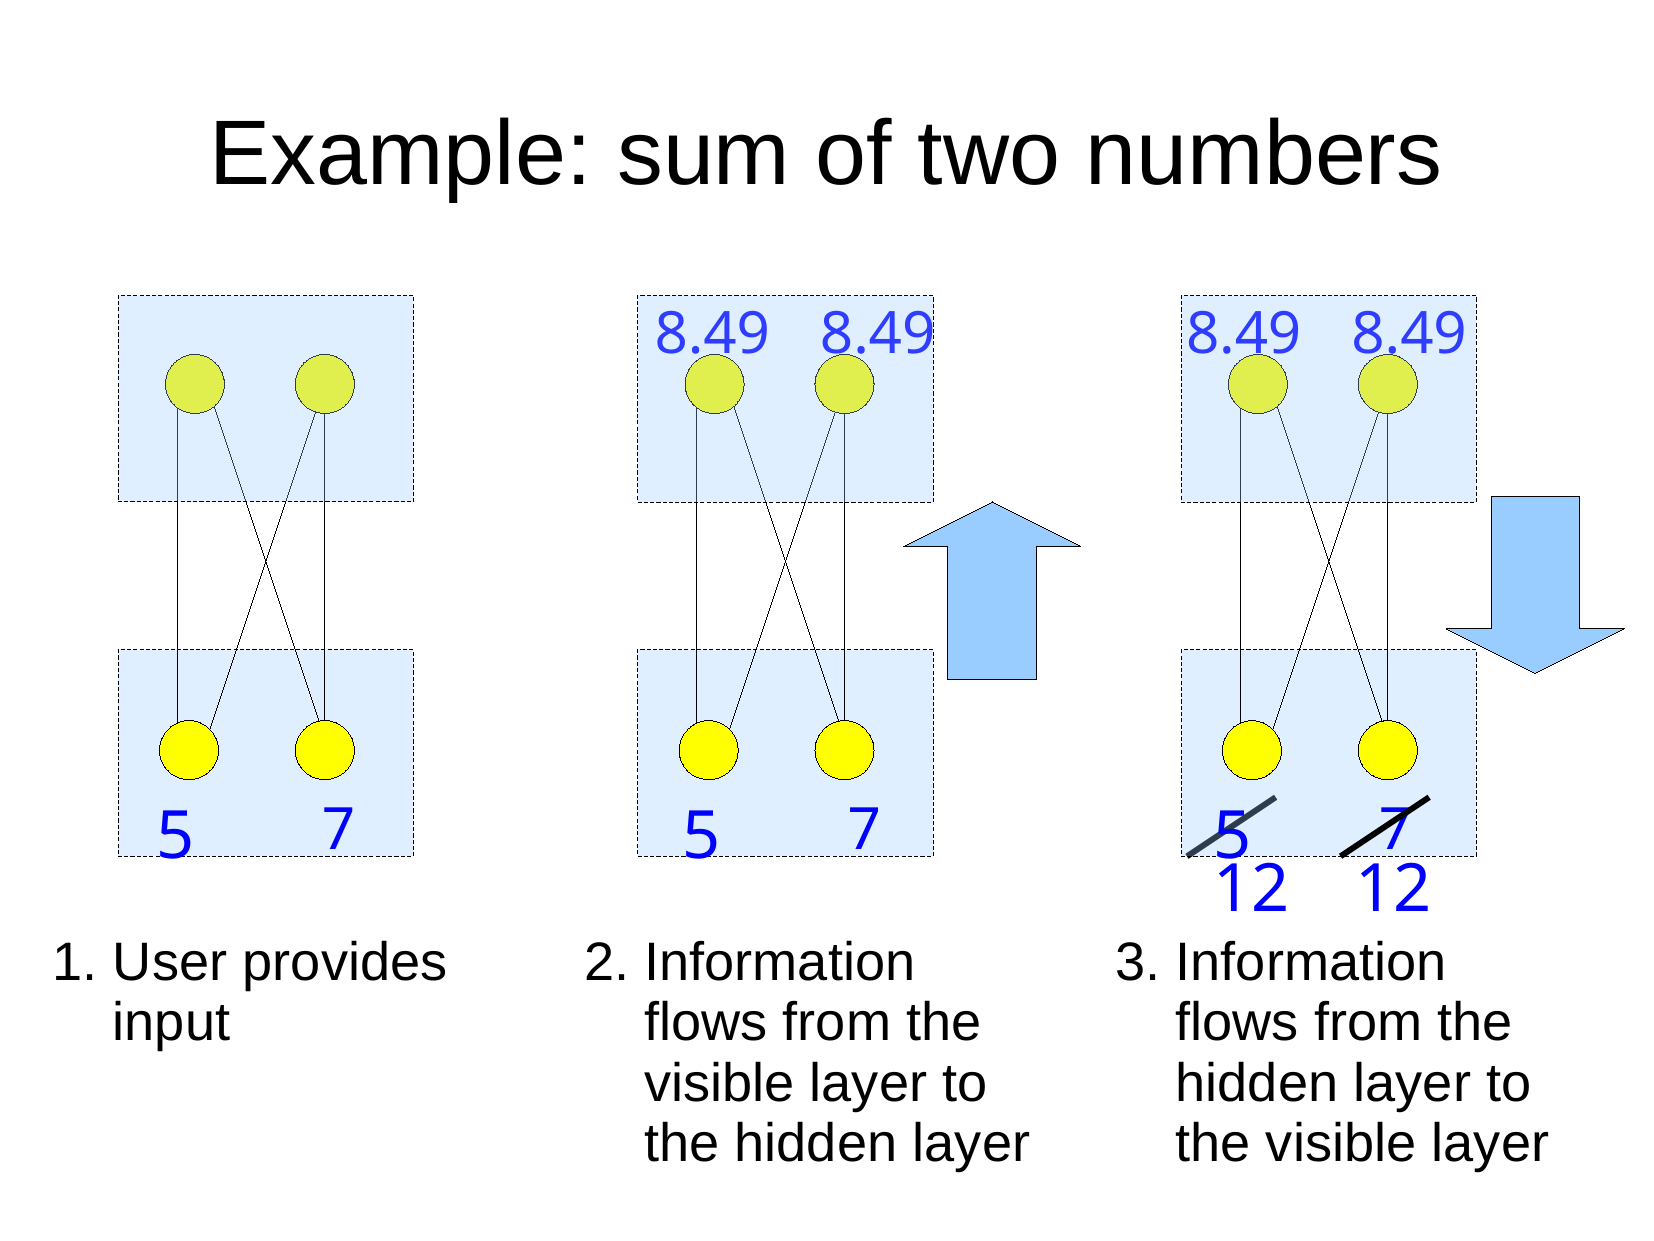

# Example: sum of two numbers
8.49
8.49
8.49
8.49
5
7
5
7
5
7
12
12
1. User provides input
2. Information
 flows from the
 visible layer to
 the hidden layer
3. Information
 flows from the
 hidden layer to
 the visible layer